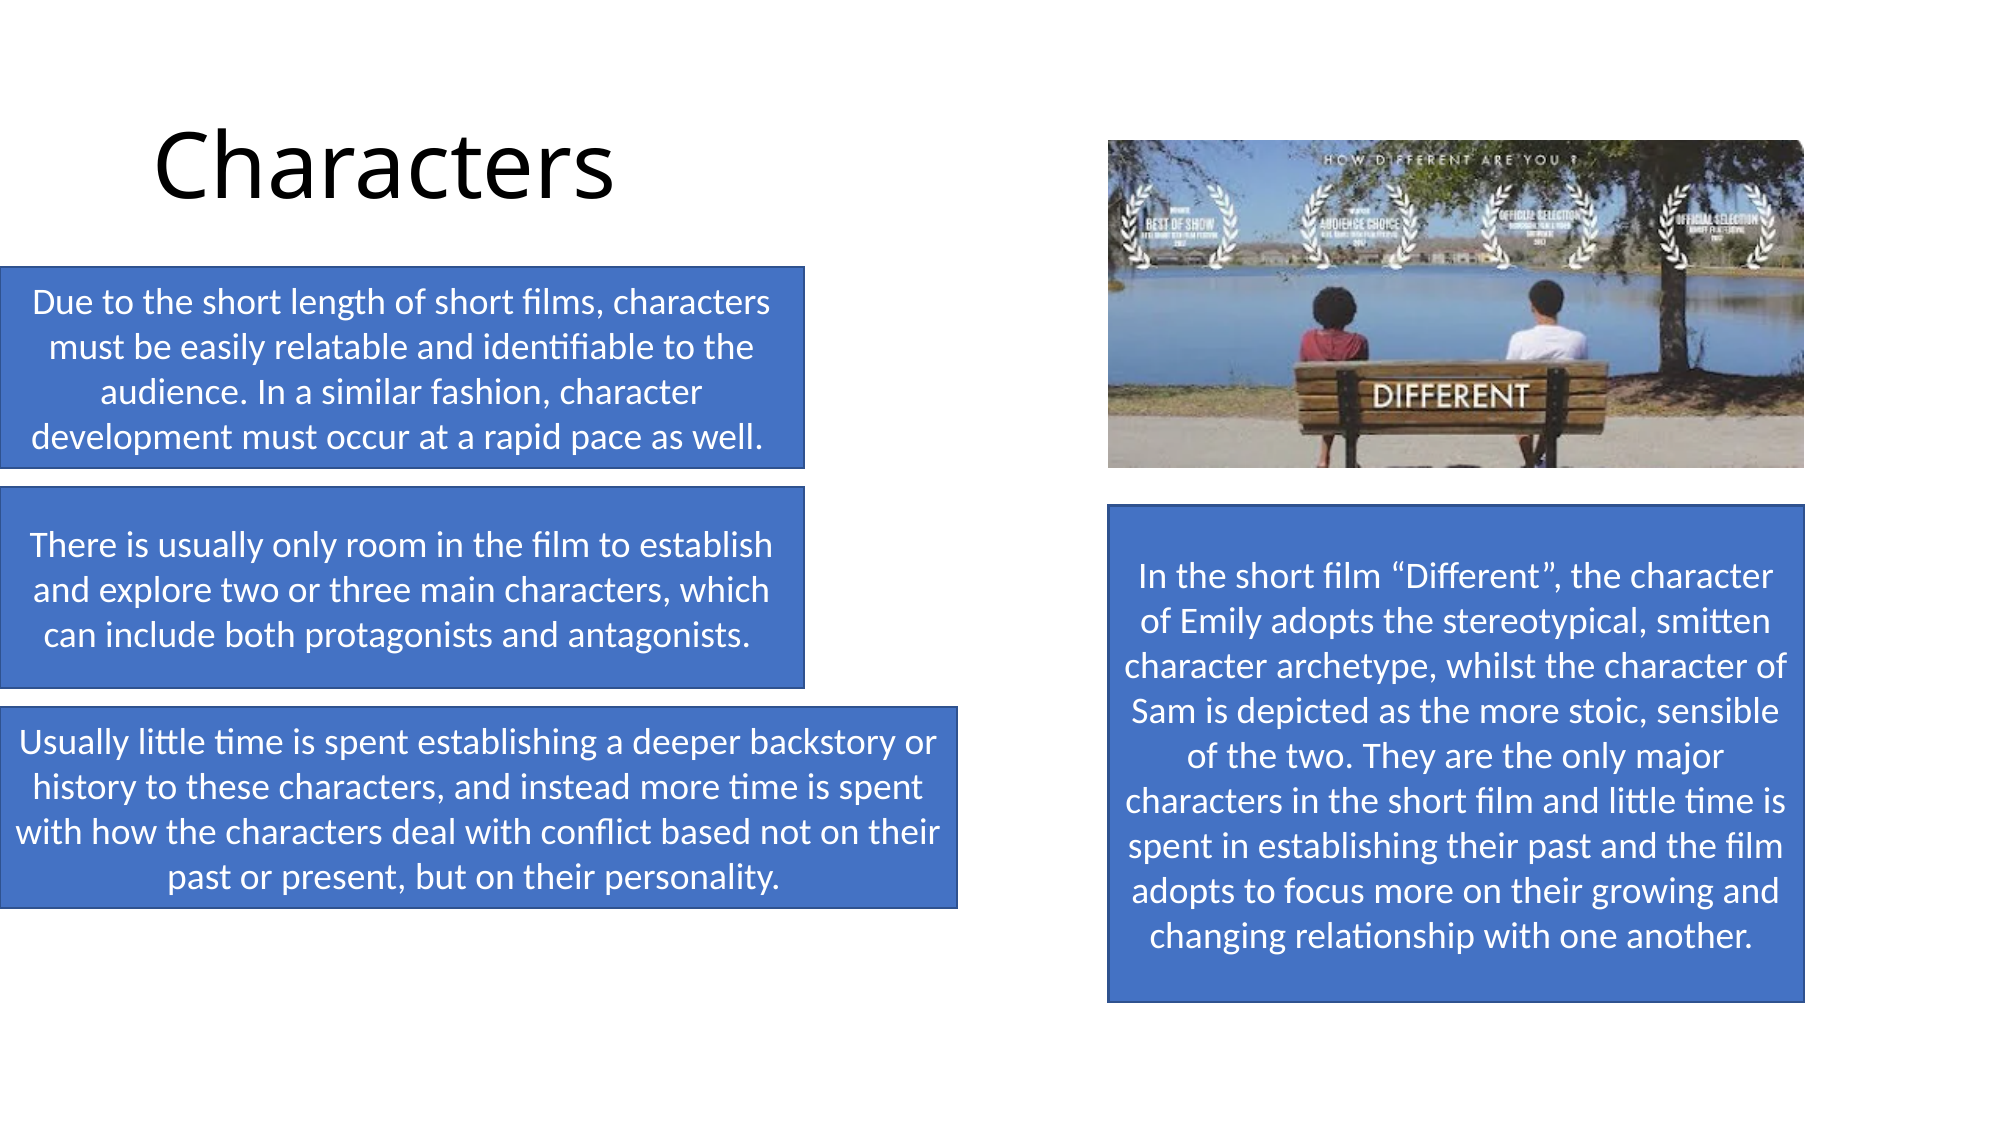

# Characters
Due to the short length of short films, characters must be easily relatable and identifiable to the audience. In a similar fashion, character development must occur at a rapid pace as well.
There is usually only room in the film to establish and explore two or three main characters, which can include both protagonists and antagonists.
In the short film “Different”, the character of Emily adopts the stereotypical, smitten character archetype, whilst the character of Sam is depicted as the more stoic, sensible of the two. They are the only major characters in the short film and little time is spent in establishing their past and the film adopts to focus more on their growing and changing relationship with one another.
Usually little time is spent establishing a deeper backstory or history to these characters, and instead more time is spent with how the characters deal with conflict based not on their past or present, but on their personality.